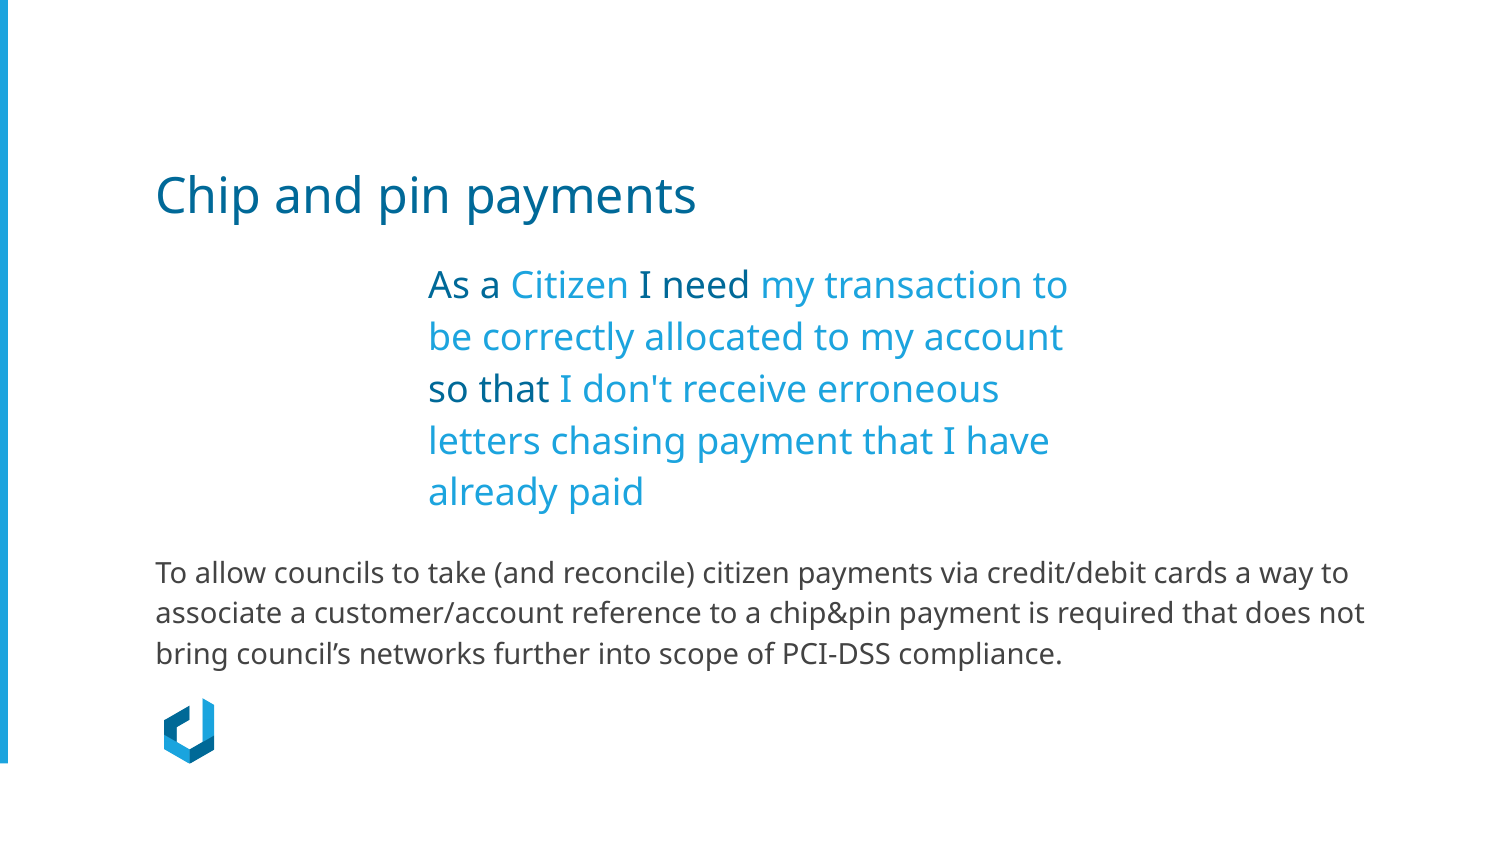

# Chip and pin payments
To allow councils to take (and reconcile) citizen payments via credit/debit cards a way to associate a customer/account reference to a chip&pin payment is required that does not bring council’s networks further into scope of PCI-DSS compliance.
As a Citizen I need my transaction to be correctly allocated to my account so that I don't receive erroneous letters chasing payment that I have already paid